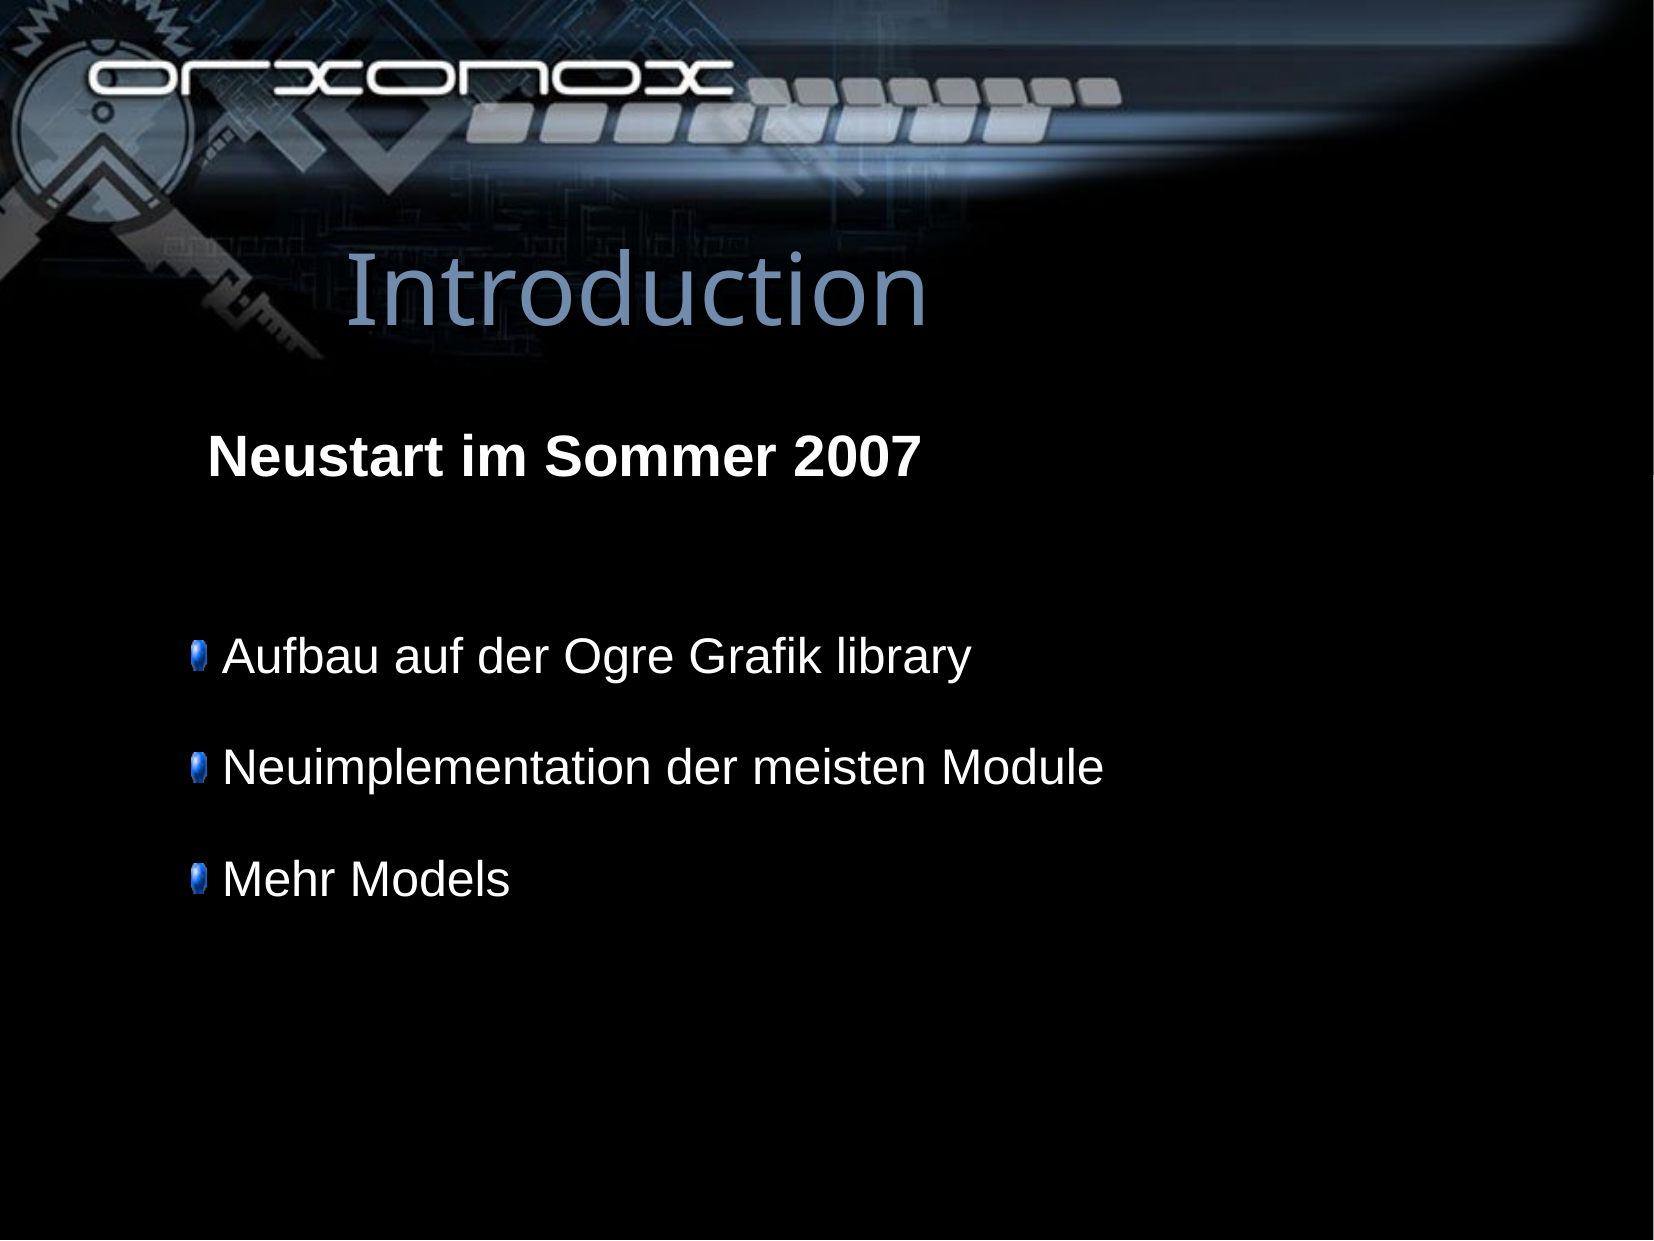

Introduction
Neustart im Sommer 2007
Aufbau auf der Ogre Grafik library
Neuimplementation der meisten Module
Mehr Models